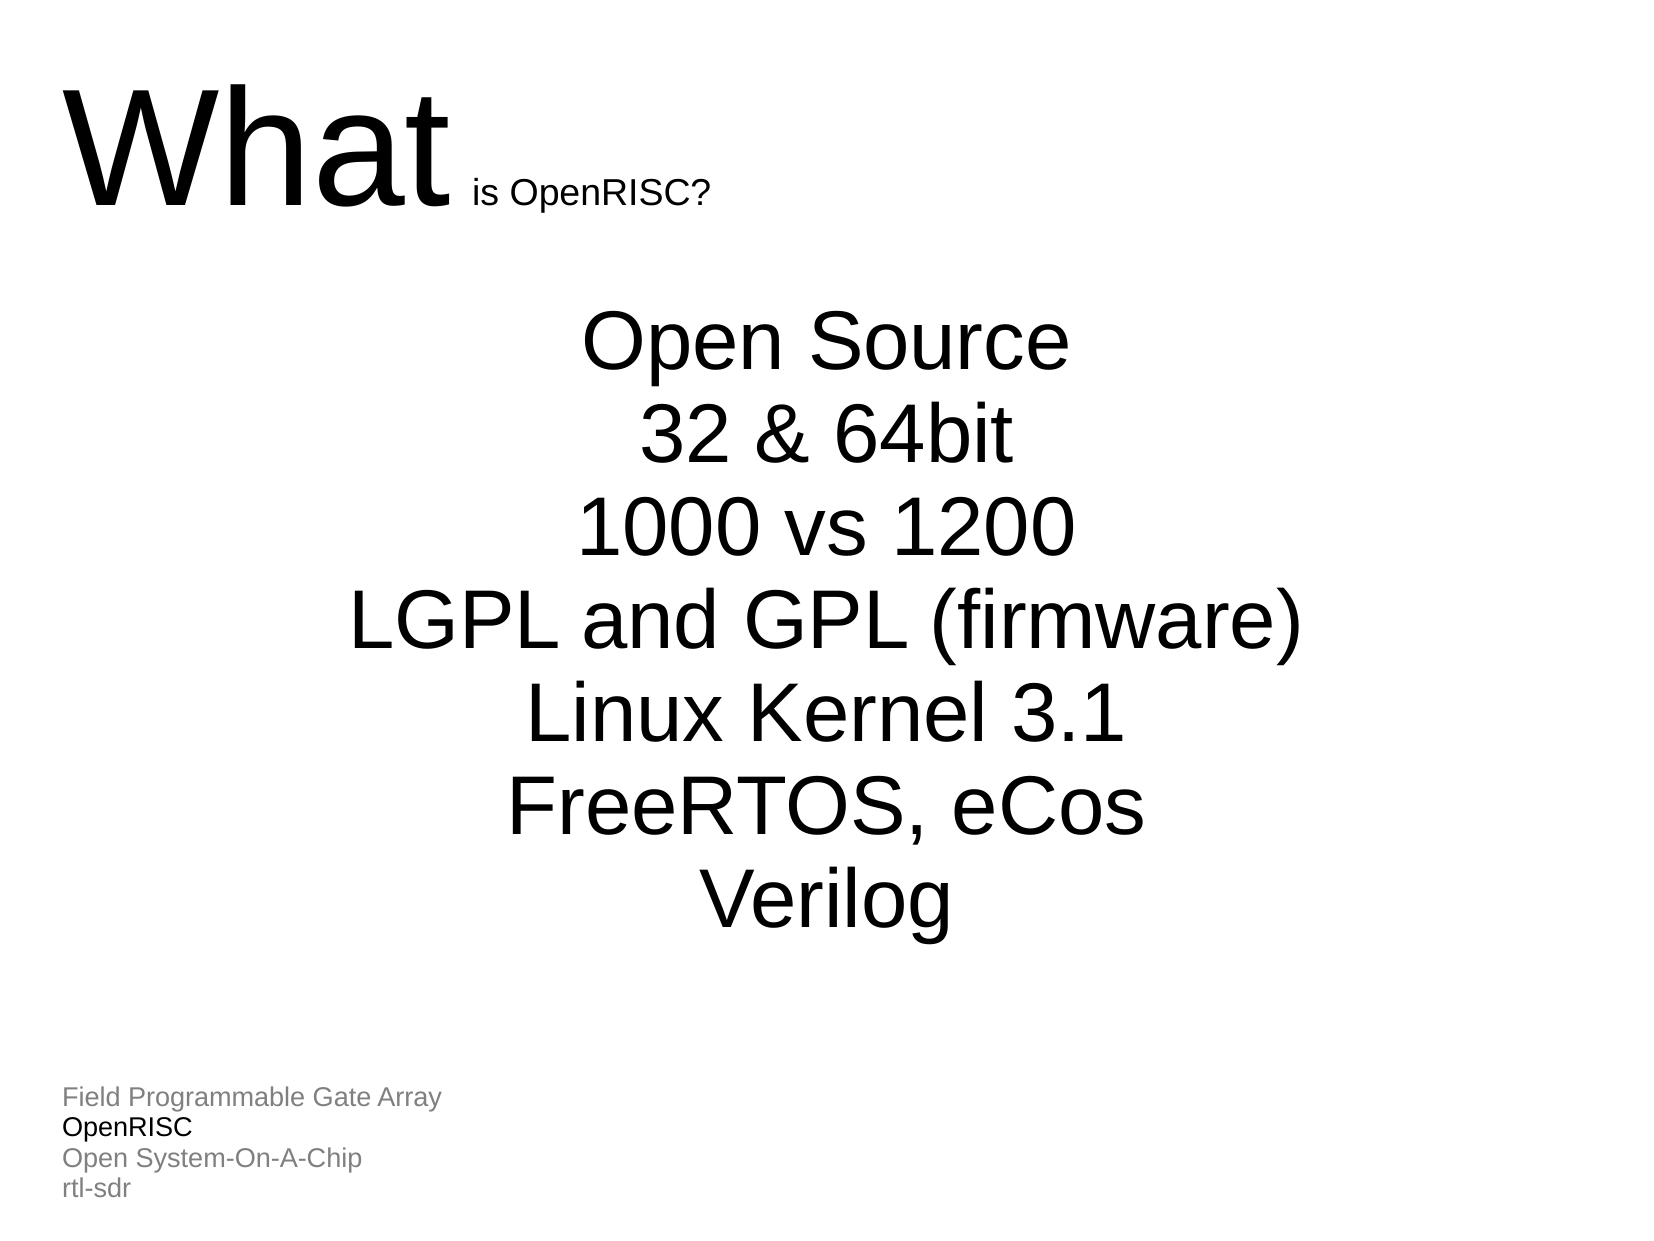

What is OpenRISC?
Open Source
32 & 64bit
1000 vs 1200
LGPL and GPL (firmware)
Linux Kernel 3.1
FreeRTOS, eCos
Verilog
Field Programmable Gate Array
OpenRISC
Open System-On-A-Chip
rtl-sdr